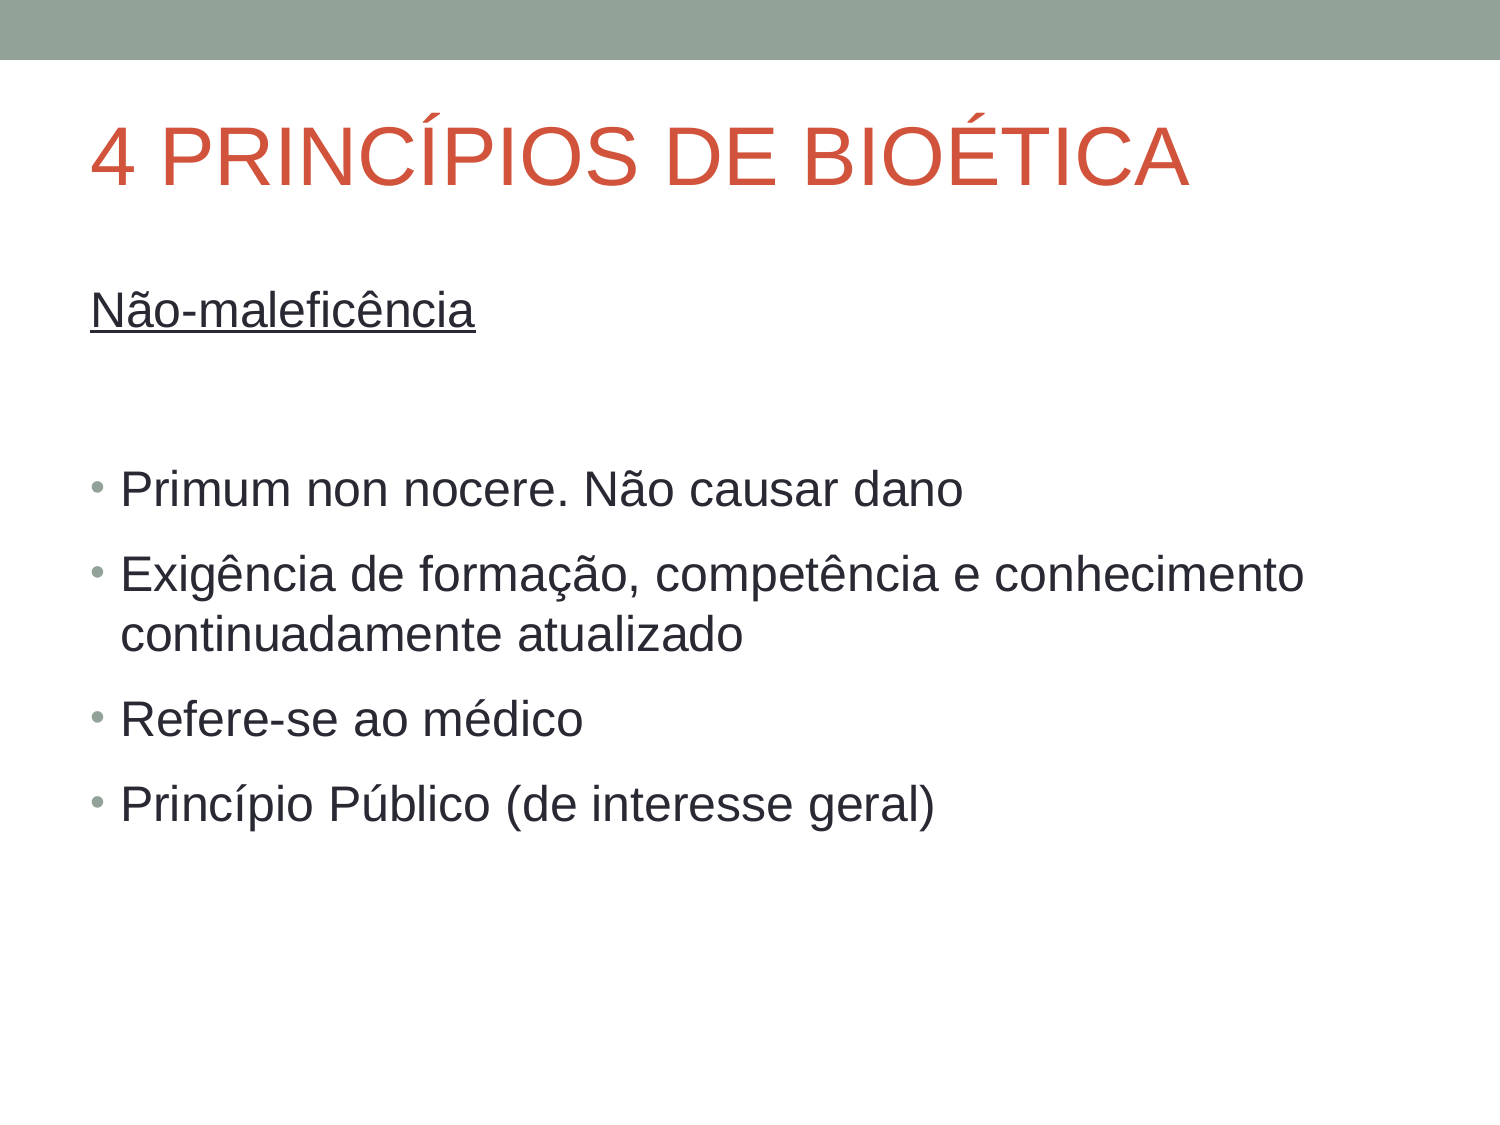

# 4 PRINCÍPIOS DE BIOÉTICA
Não-maleficência
Primum non nocere. Não causar dano
Exigência de formação, competência e conhecimento continuadamente atualizado
Refere-se ao médico
Princípio Público (de interesse geral)